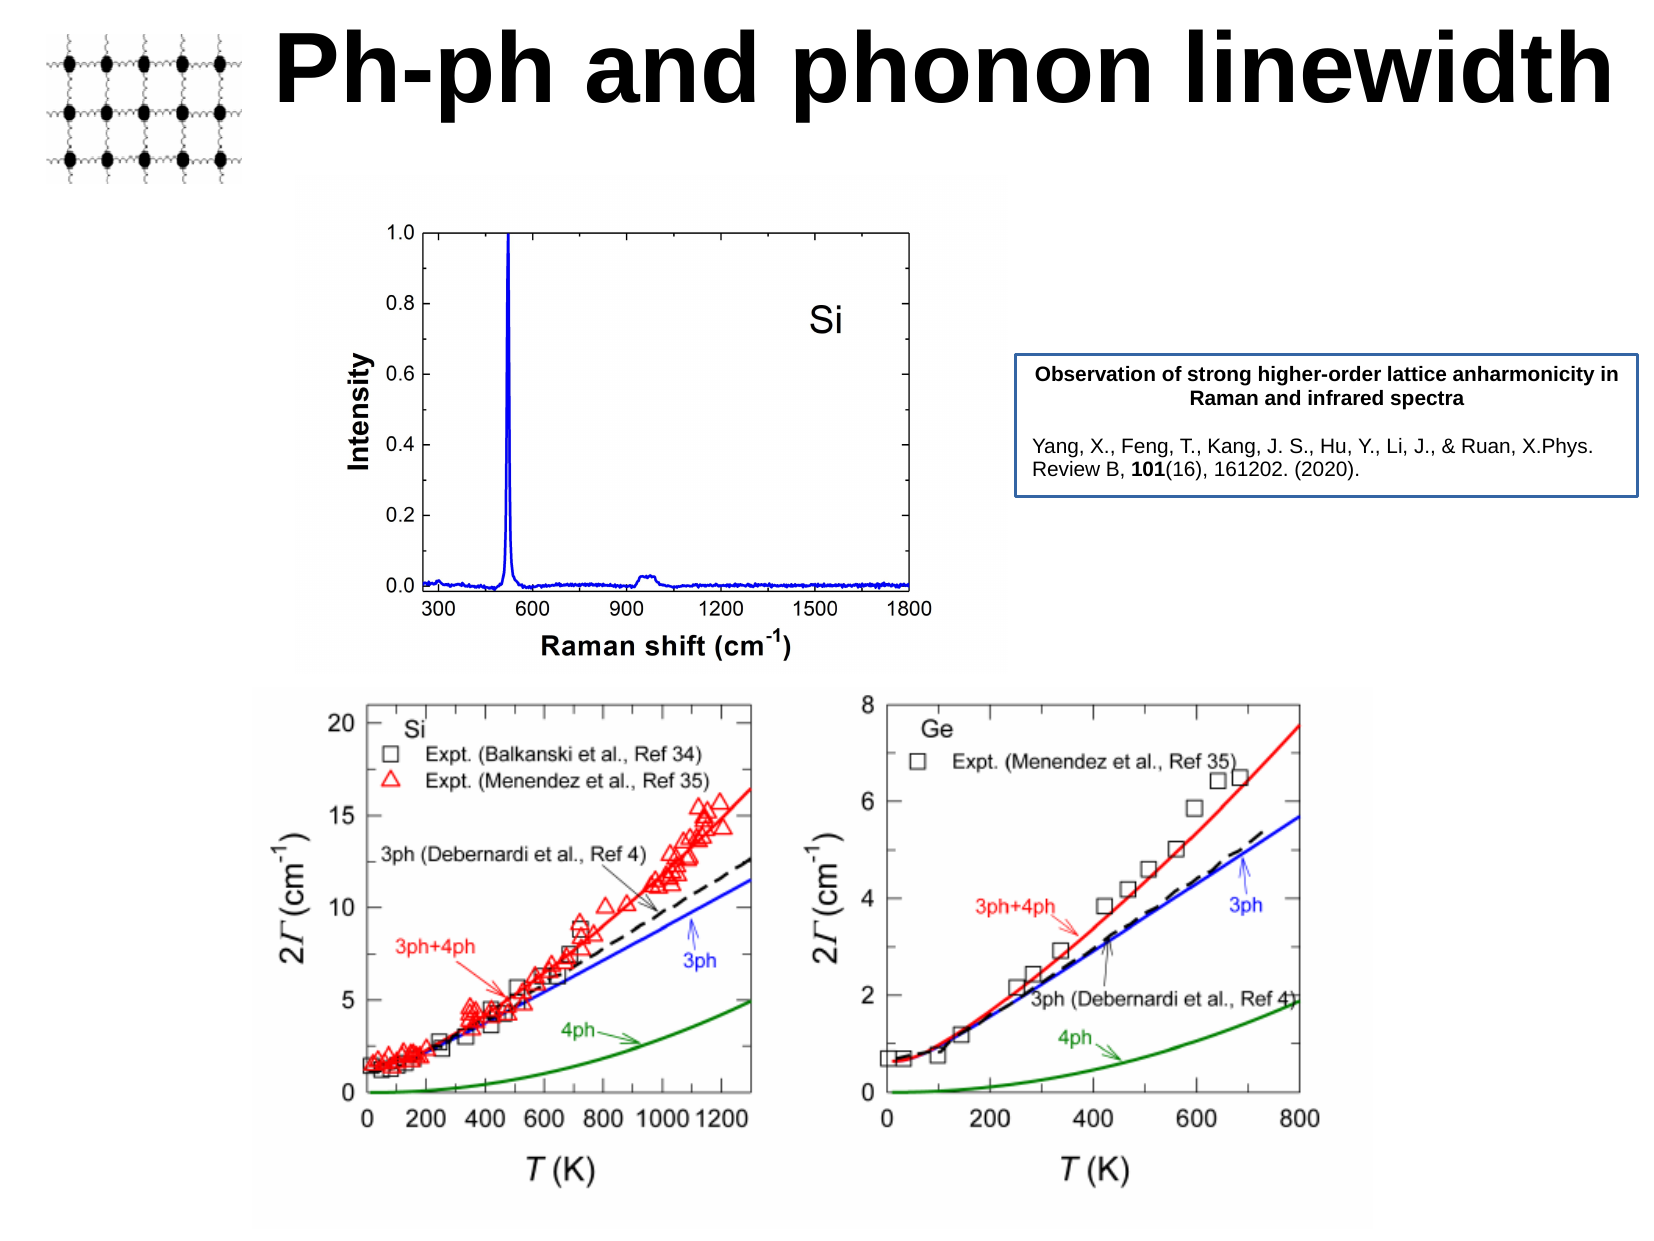

# Ph-ph and phonon linewidth
Observation of strong higher-order lattice anharmonicity in Raman and infrared spectra
Yang, X., Feng, T., Kang, J. S., Hu, Y., Li, J., & Ruan, X.Phys. Review B, 101(16), 161202. (2020).